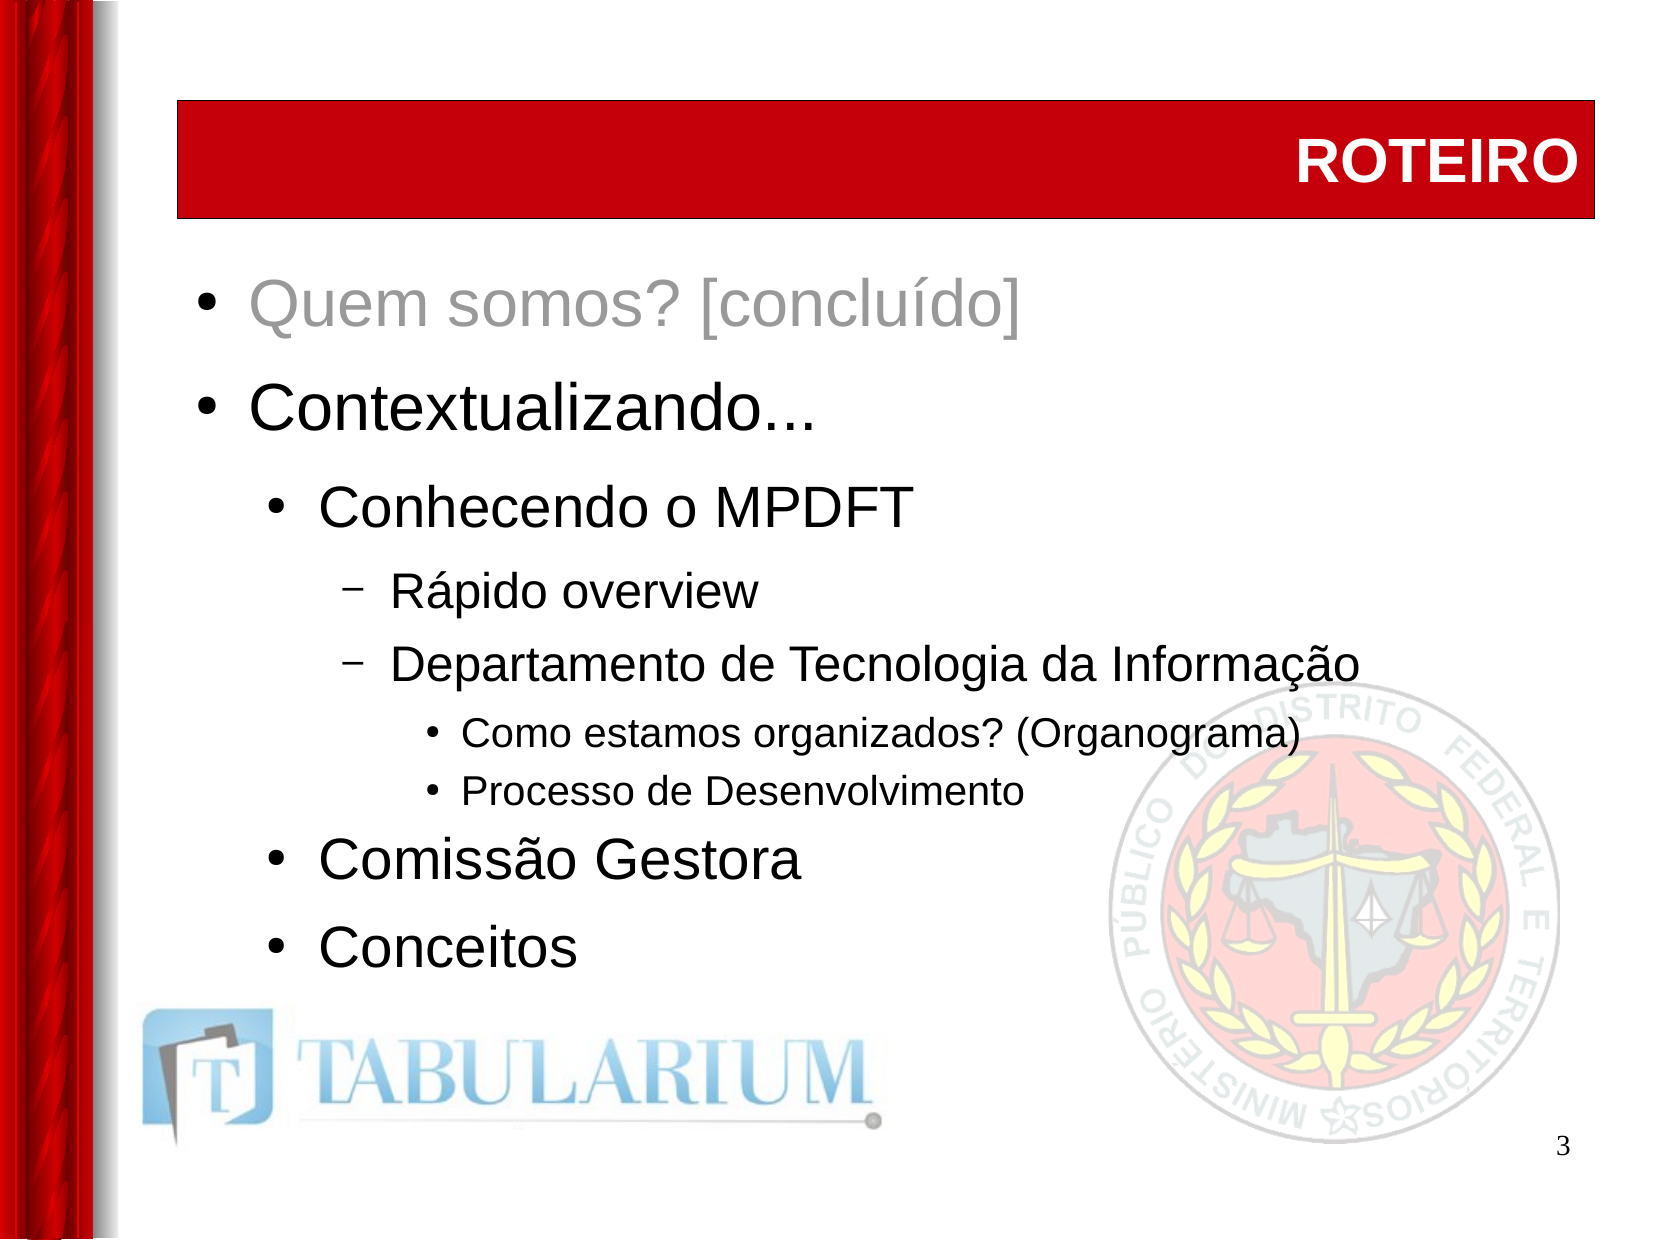

ROTEIRO
# Quem somos? [concluído]
Contextualizando...
Conhecendo o MPDFT
Rápido overview
Departamento de Tecnologia da Informação
Como estamos organizados? (Organograma)
Processo de Desenvolvimento
Comissão Gestora
Conceitos
3